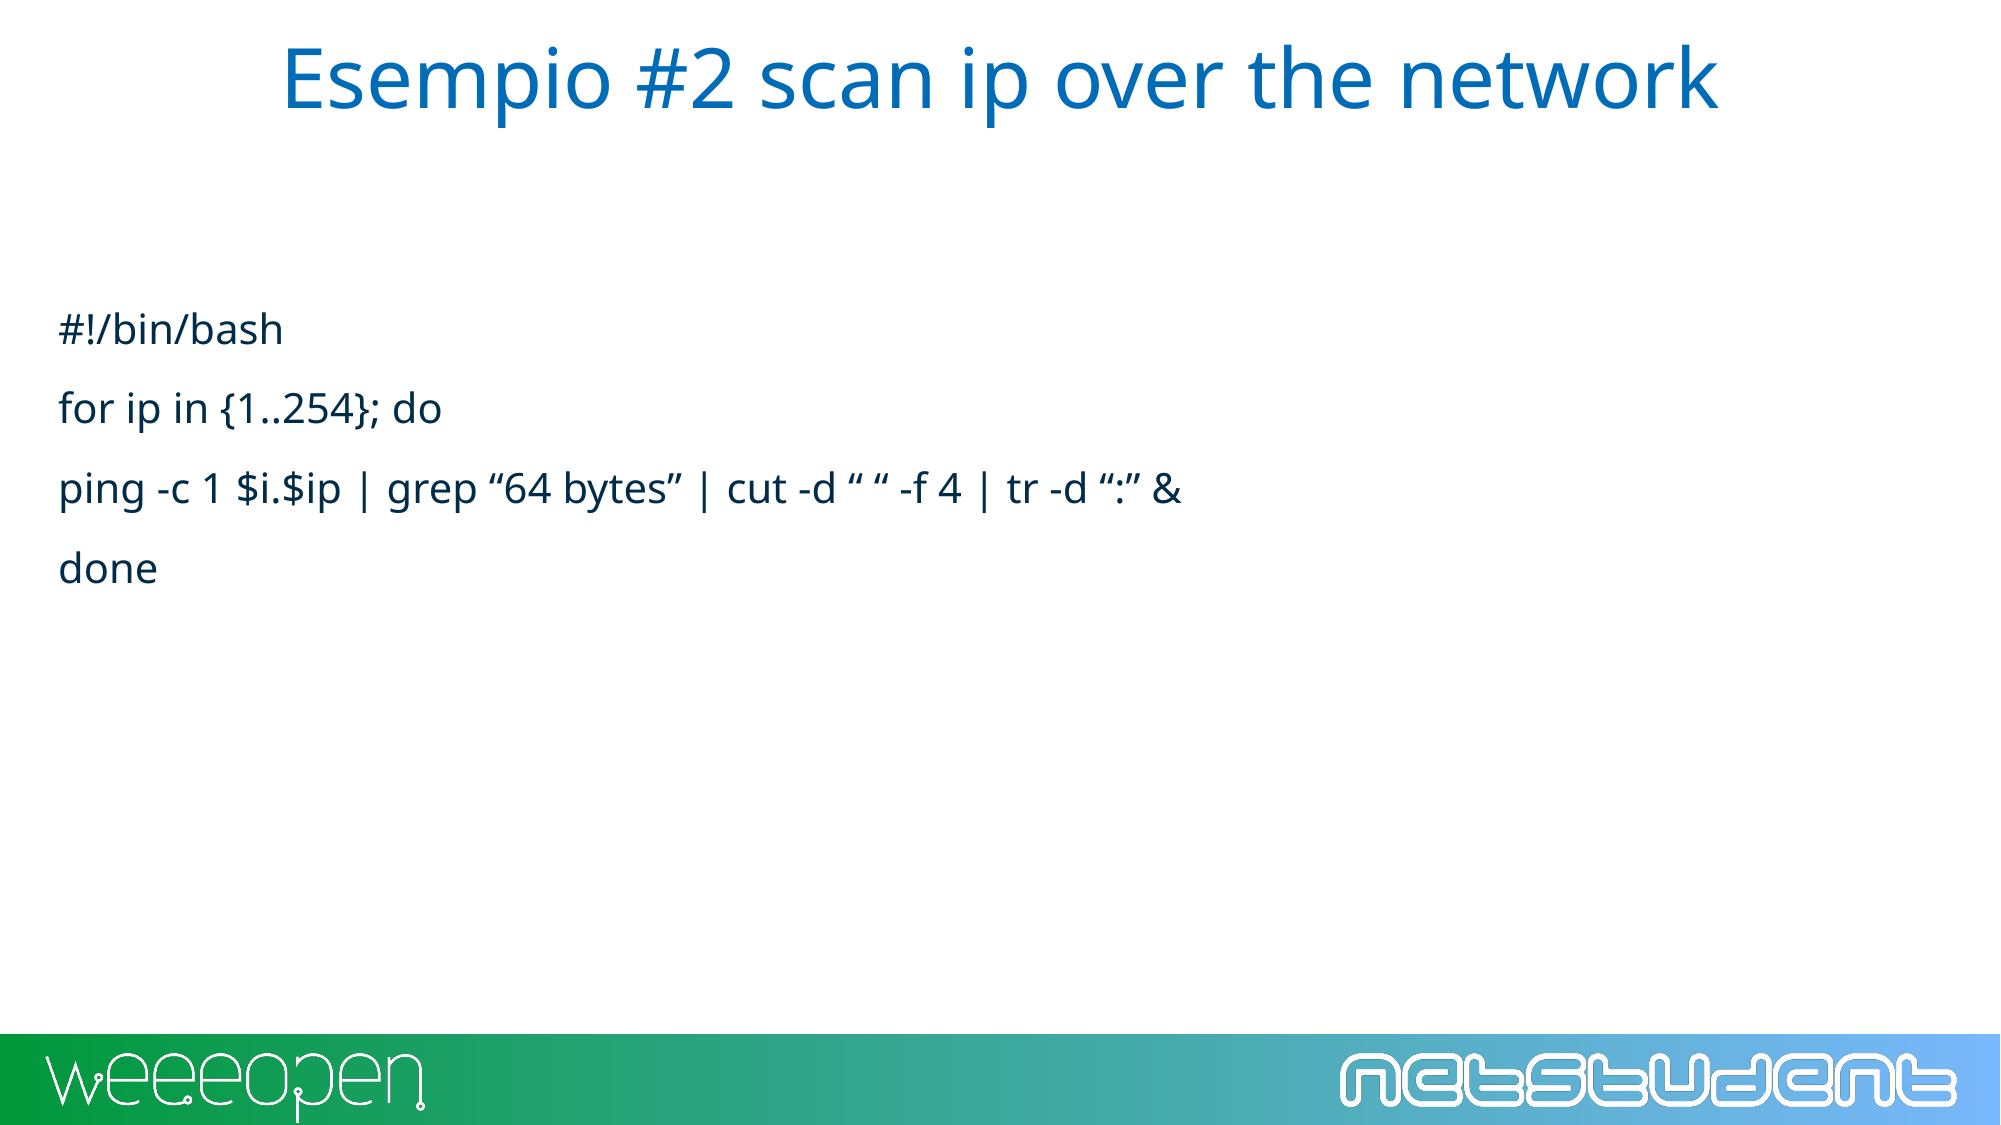

# Esempio #2 scan ip over the network
#!/bin/bash
for ip in {1..254}; do
ping -c 1 $i.$ip | grep “64 bytes” | cut -d “ “ -f 4 | tr -d “:” &
done